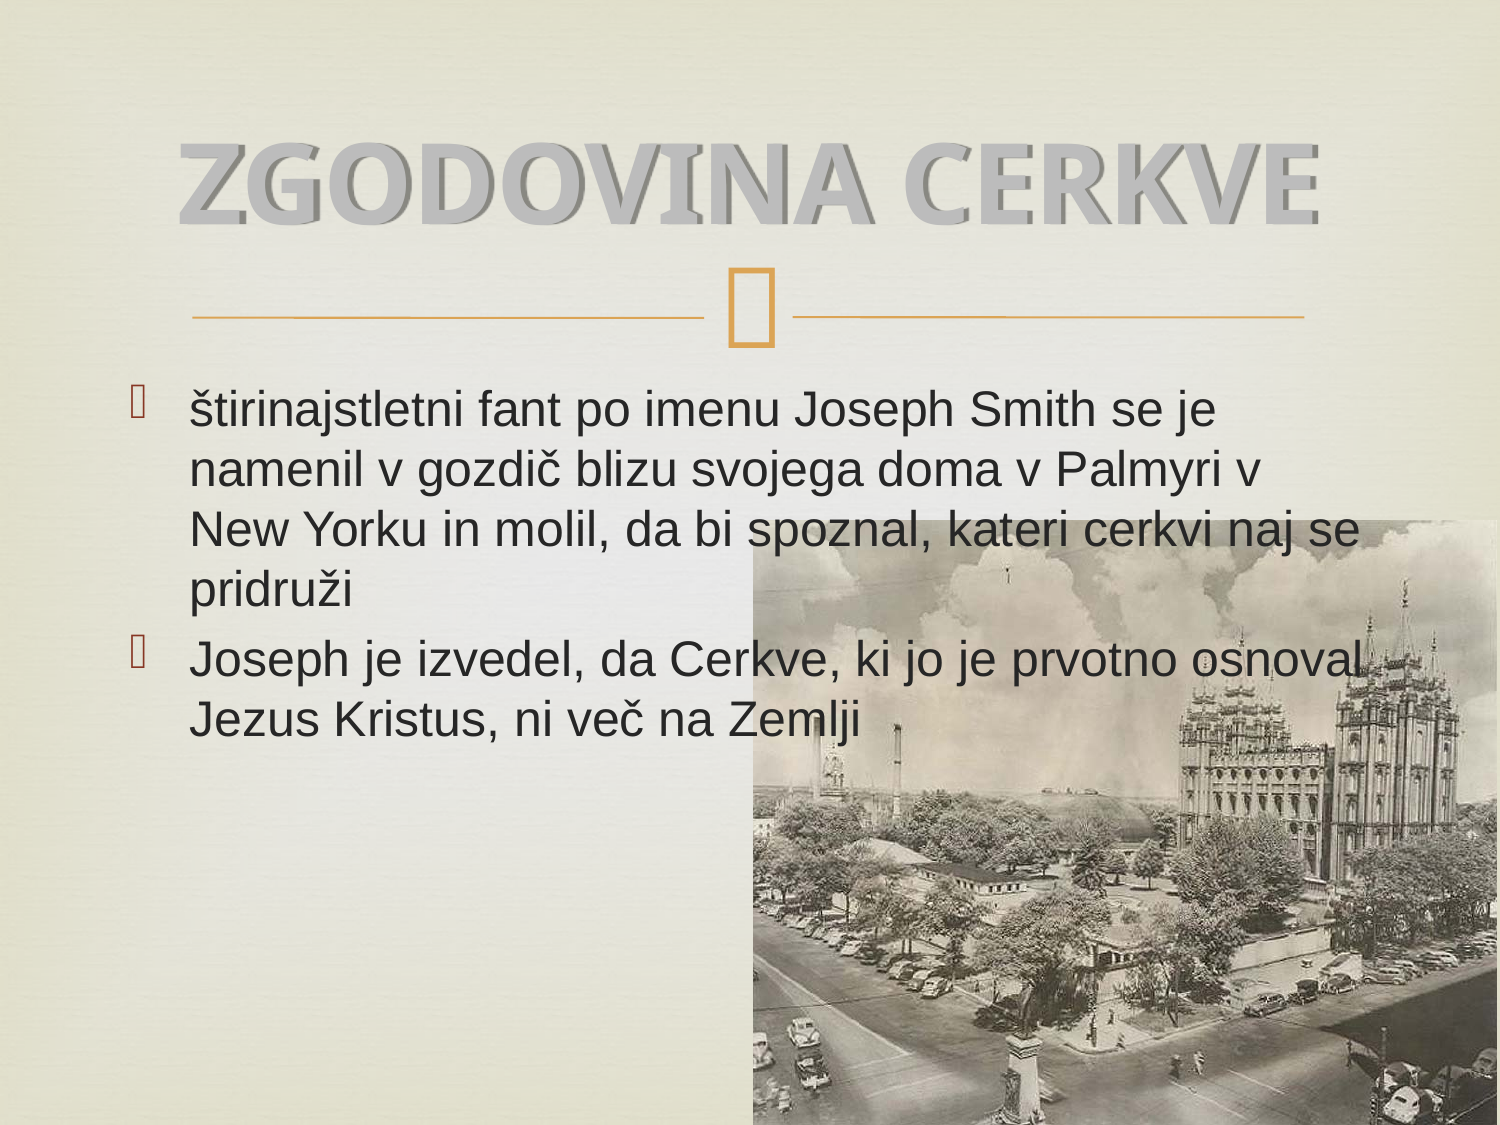

ZGODOVINA CERKVE
# štirinajstletni fant po imenu Joseph Smith se je namenil v gozdič blizu svojega doma v Palmyri v New Yorku in molil, da bi spoznal, kateri cerkvi naj se pridruži
Joseph je izvedel, da Cerkve, ki jo je prvotno osnoval Jezus Kristus, ni več na Zemlji